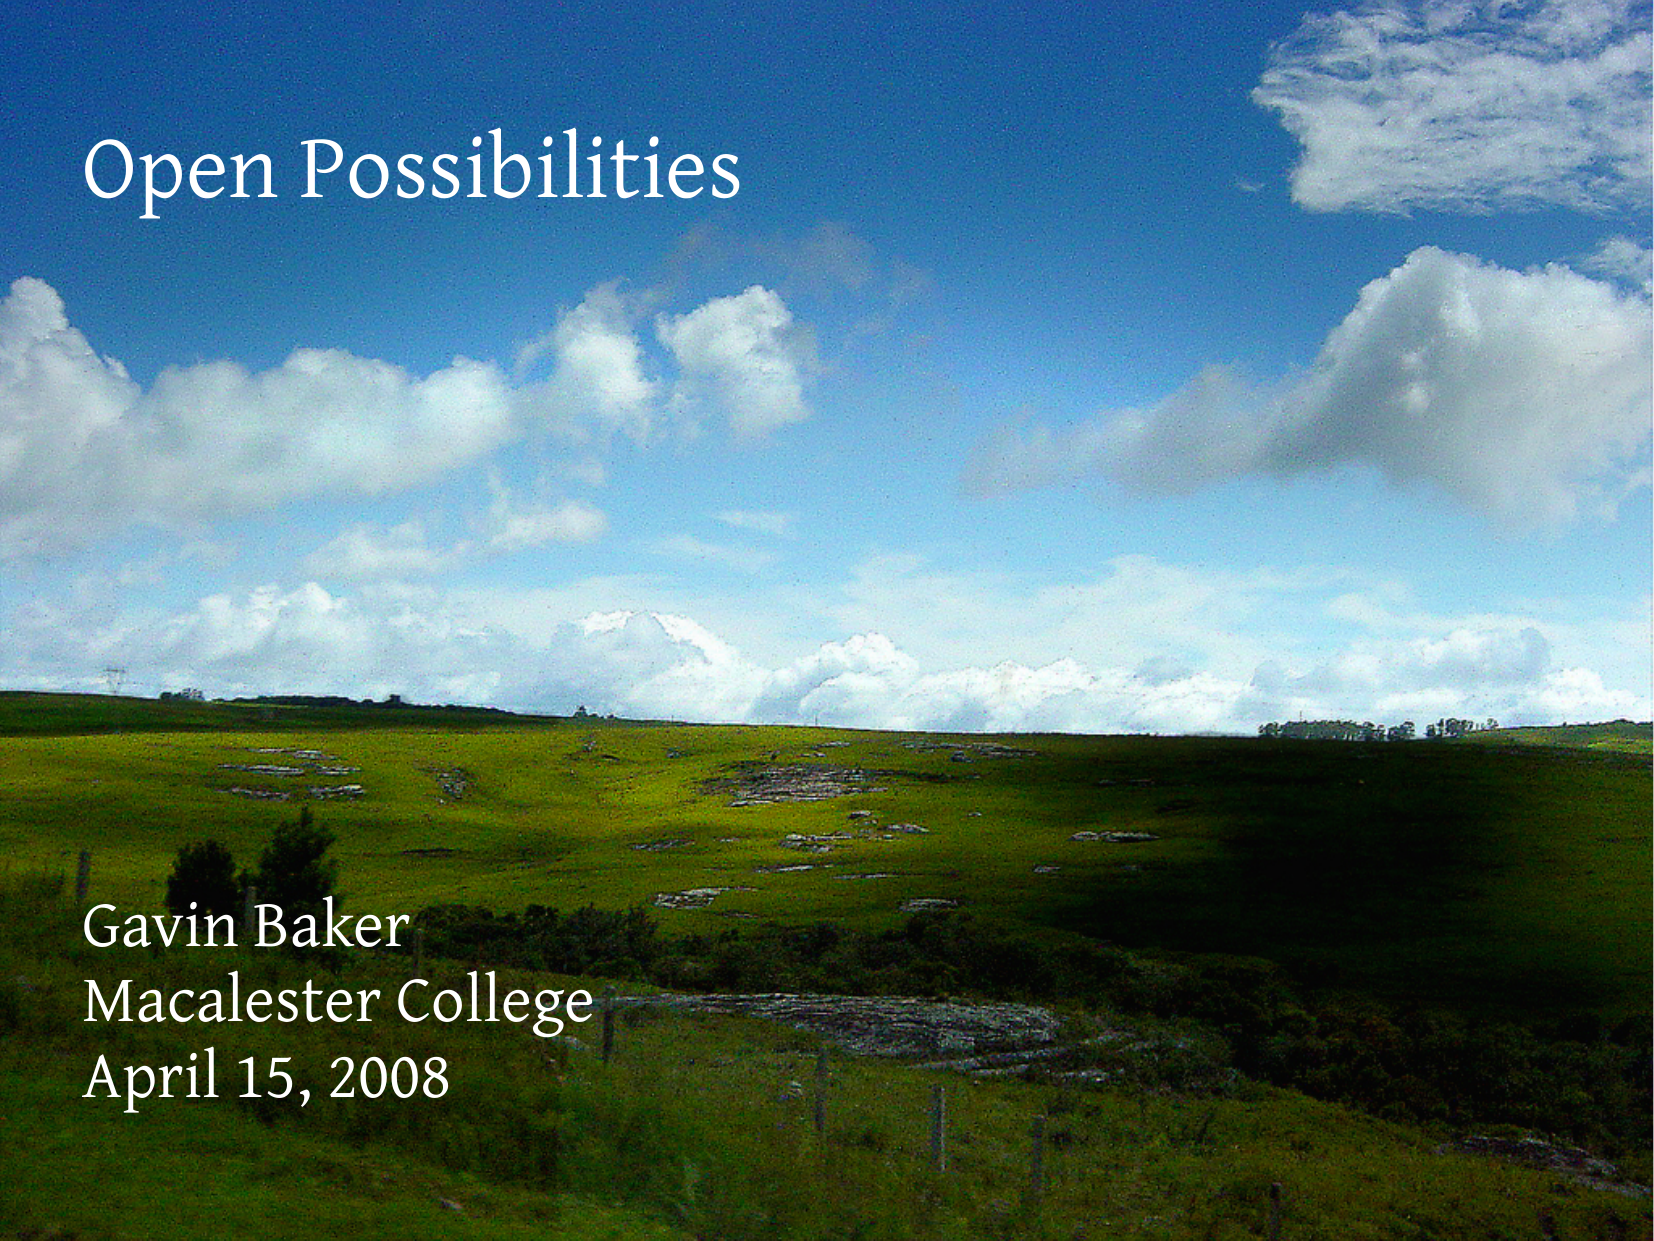

# Open Possibilities
Gavin Baker
Macalester College
April 15, 2008